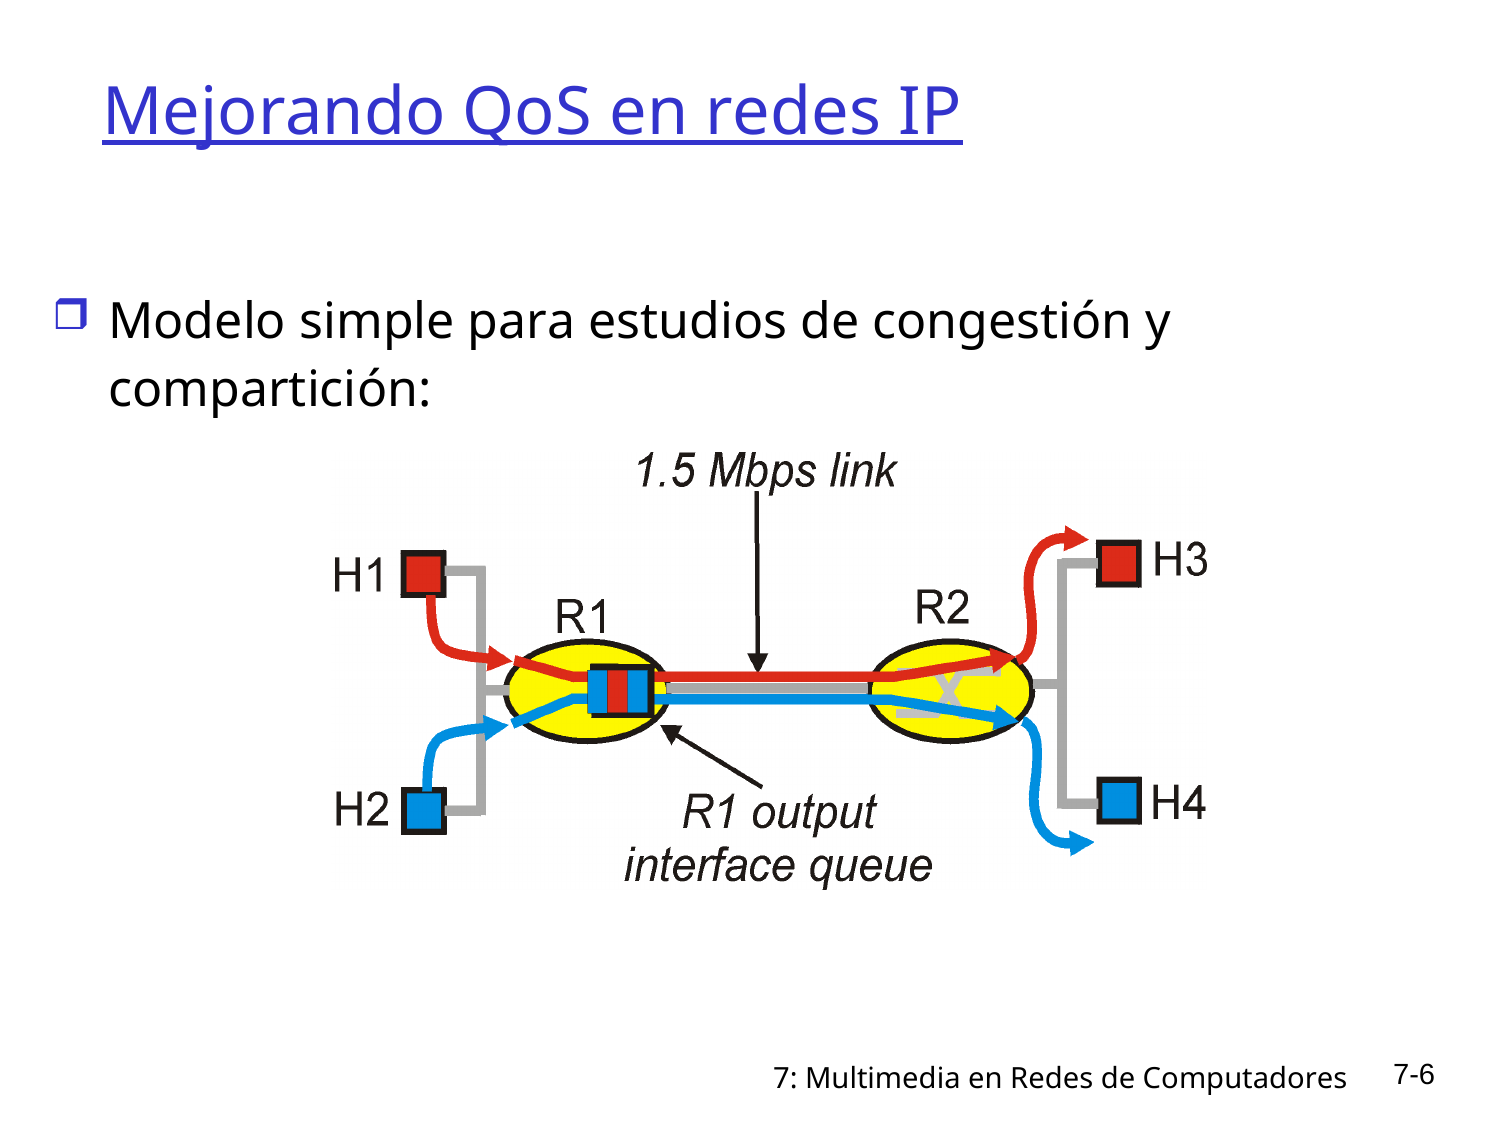

# Mejorando QoS en redes IP
Modelo simple para estudios de congestión y compartición:
6